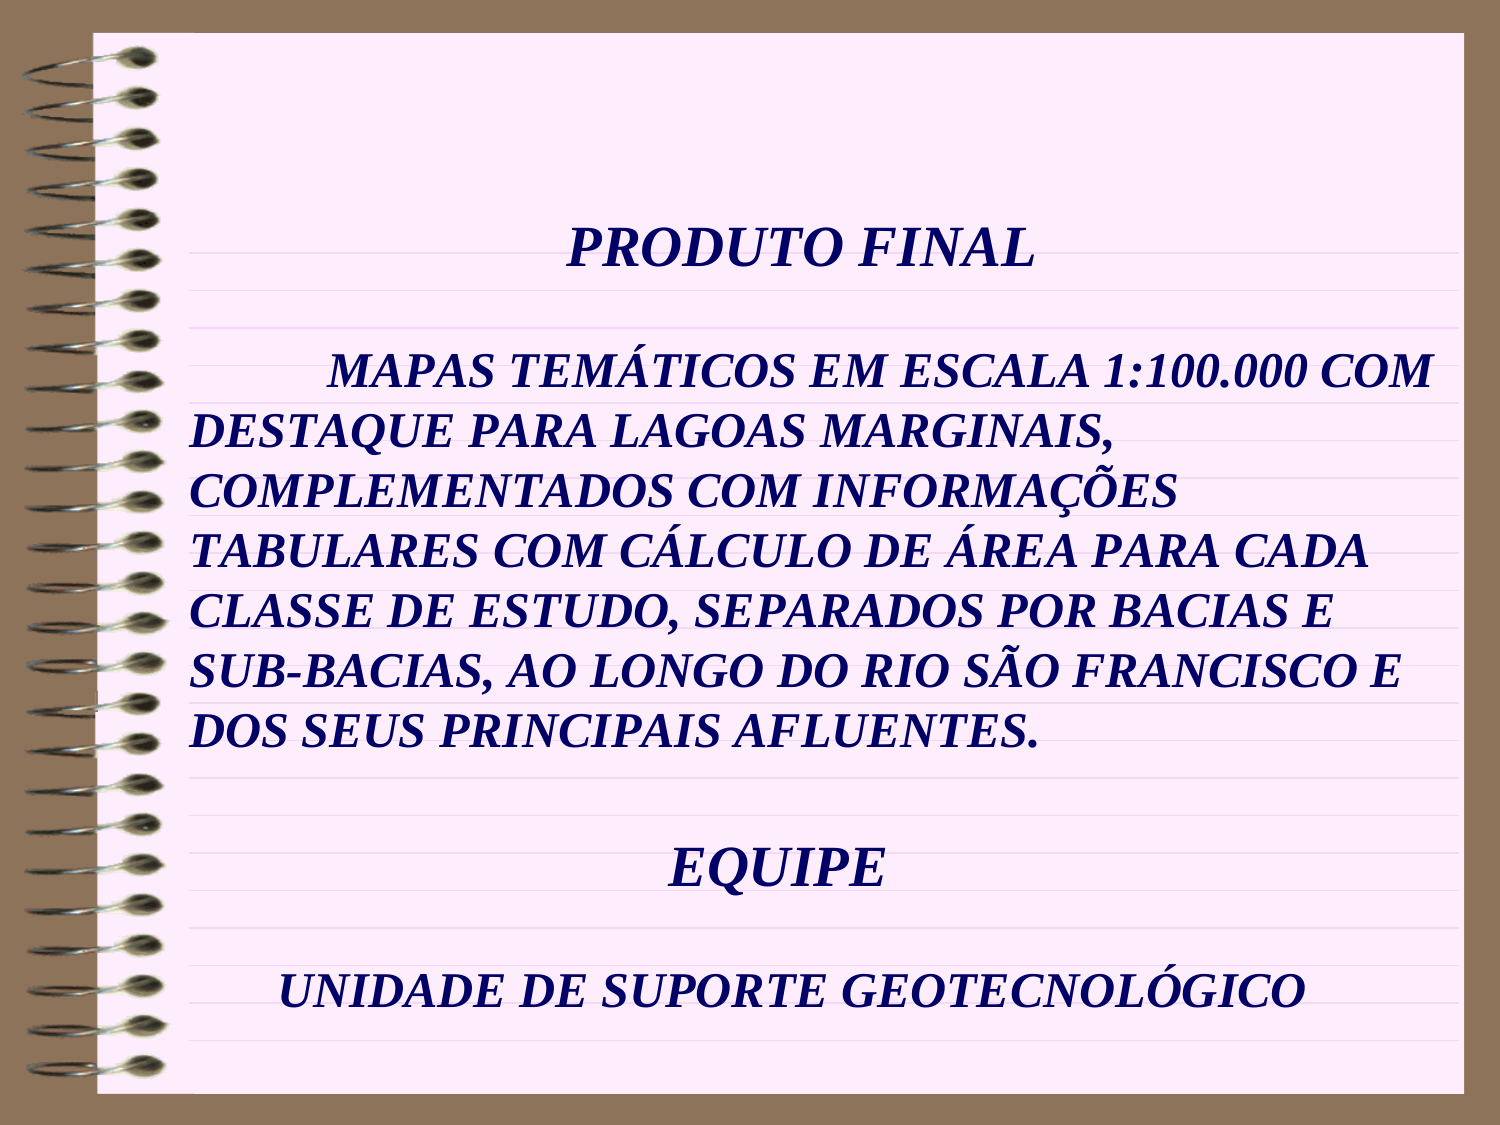

PRODUTO FINAL
 MAPAS TEMÁTICOS EM ESCALA 1:100.000 COM DESTAQUE PARA LAGOAS MARGINAIS, COMPLEMENTADOS COM INFORMAÇÕES TABULARES COM CÁLCULO DE ÁREA PARA CADA CLASSE DE ESTUDO, SEPARADOS POR BACIAS E SUB-BACIAS, AO LONGO DO RIO SÃO FRANCISCO E DOS SEUS PRINCIPAIS AFLUENTES.
 EQUIPE
 UNIDADE DE SUPORTE GEOTECNOLÓGICO